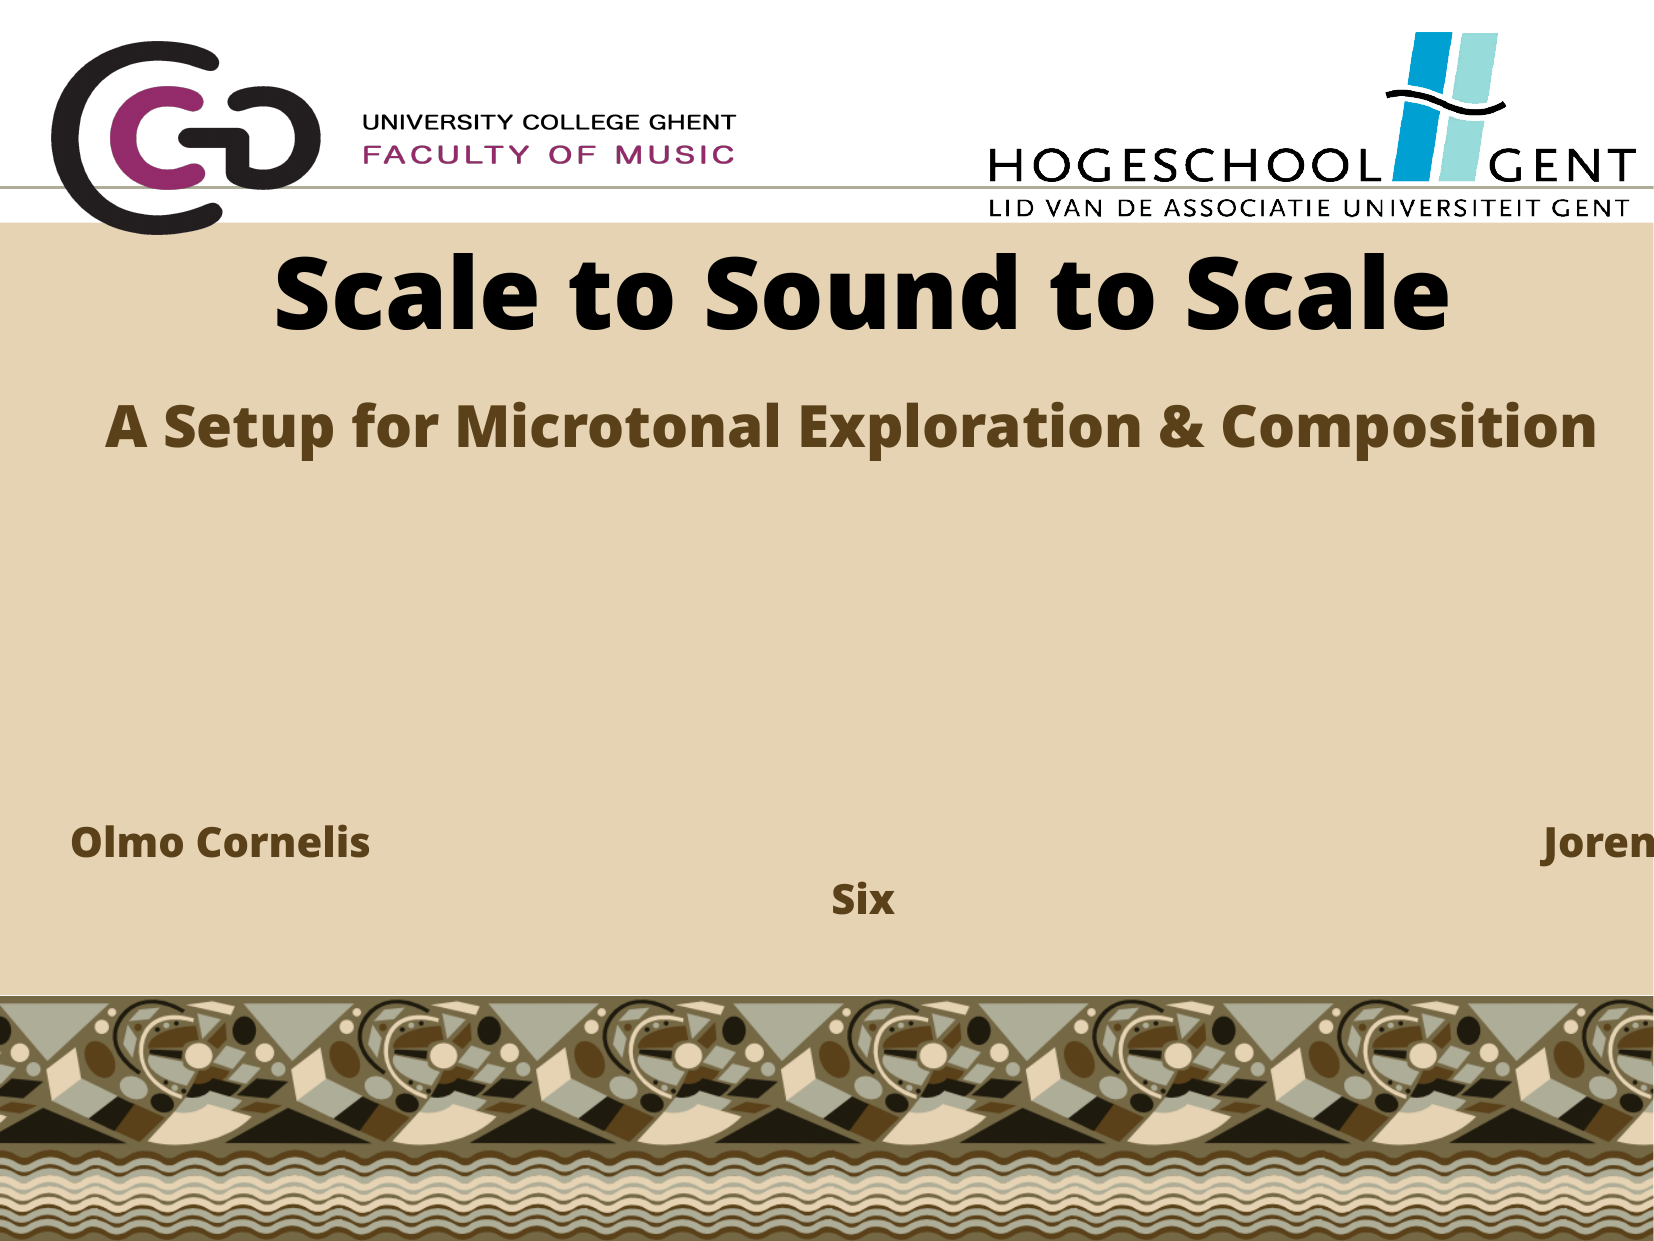

# Scale to Sound to Scale A Setup for Microtonal Exploration & Composition Olmo Cornelis Joren Six